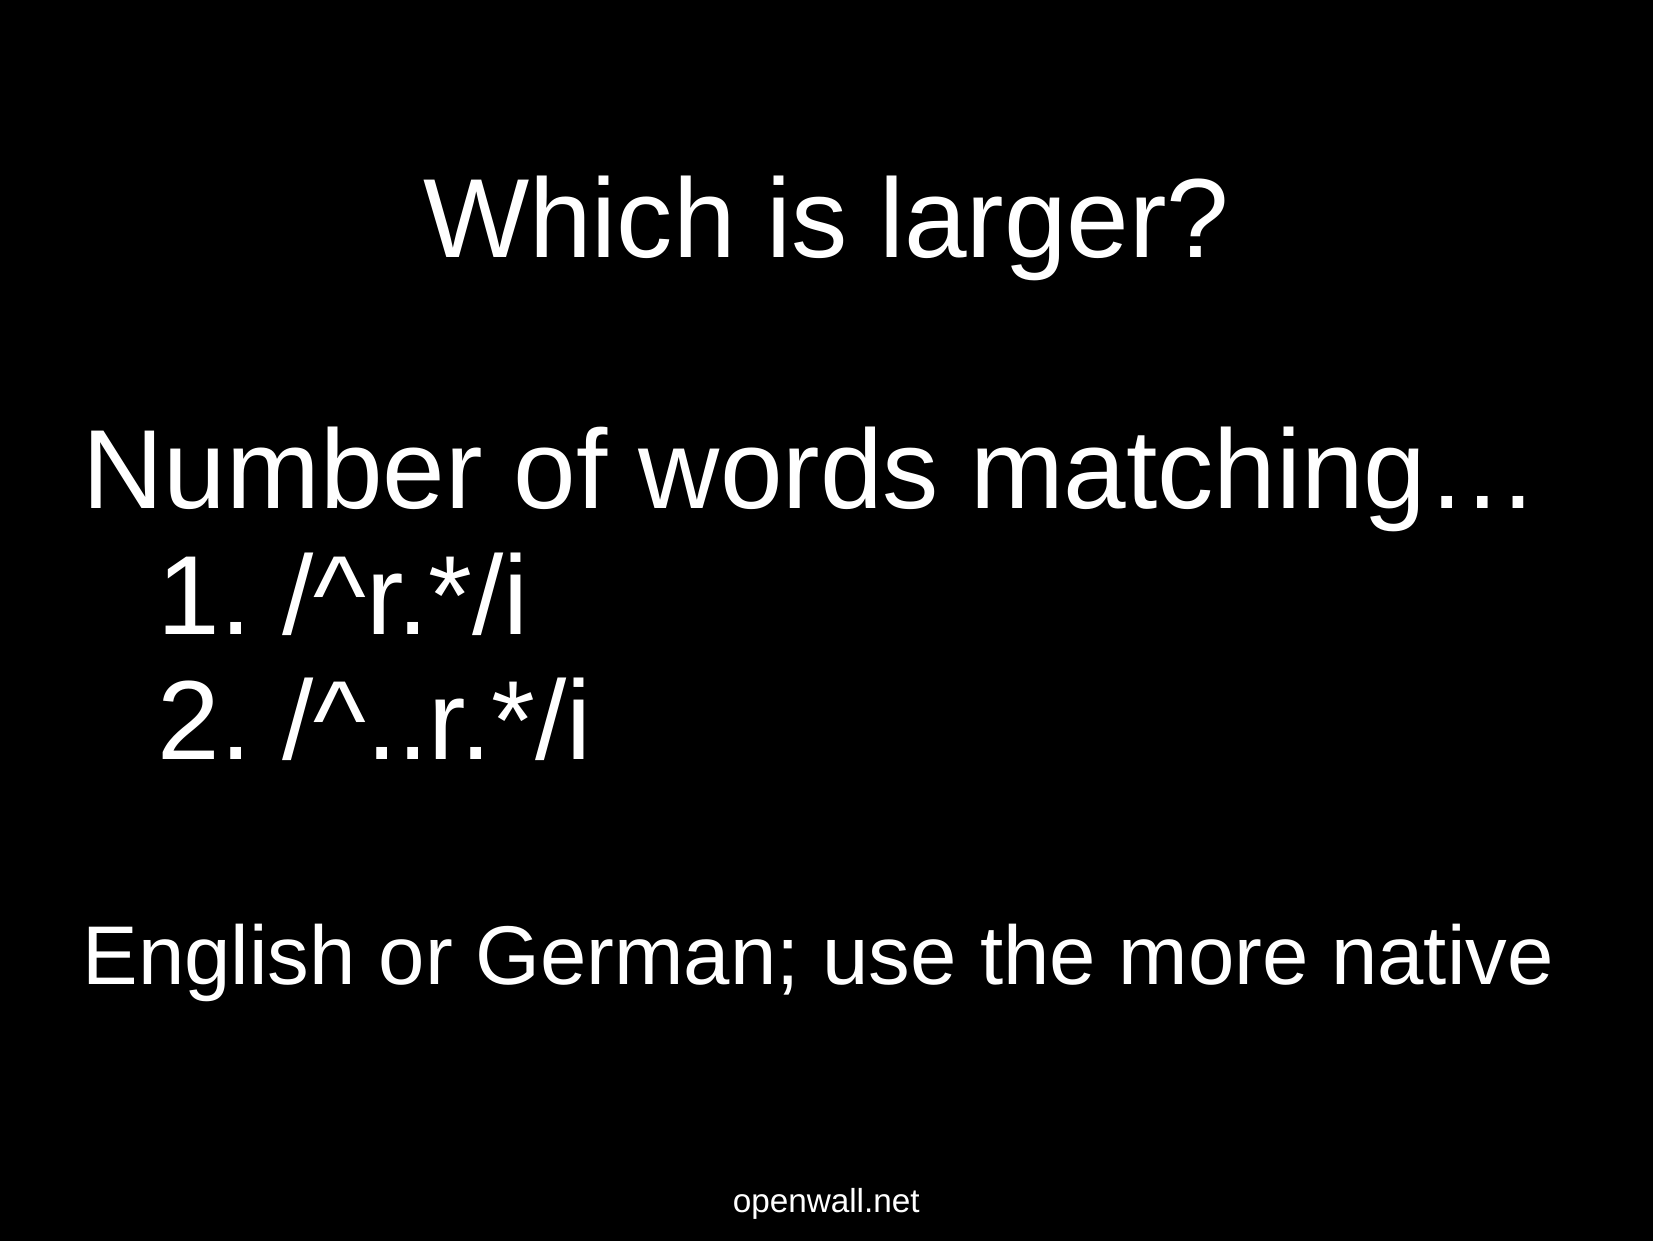

# Which is larger?
Number of words matching…
	1. /^r.*/i
	2. /^..r.*/i
English or German; use the more native
openwall.net